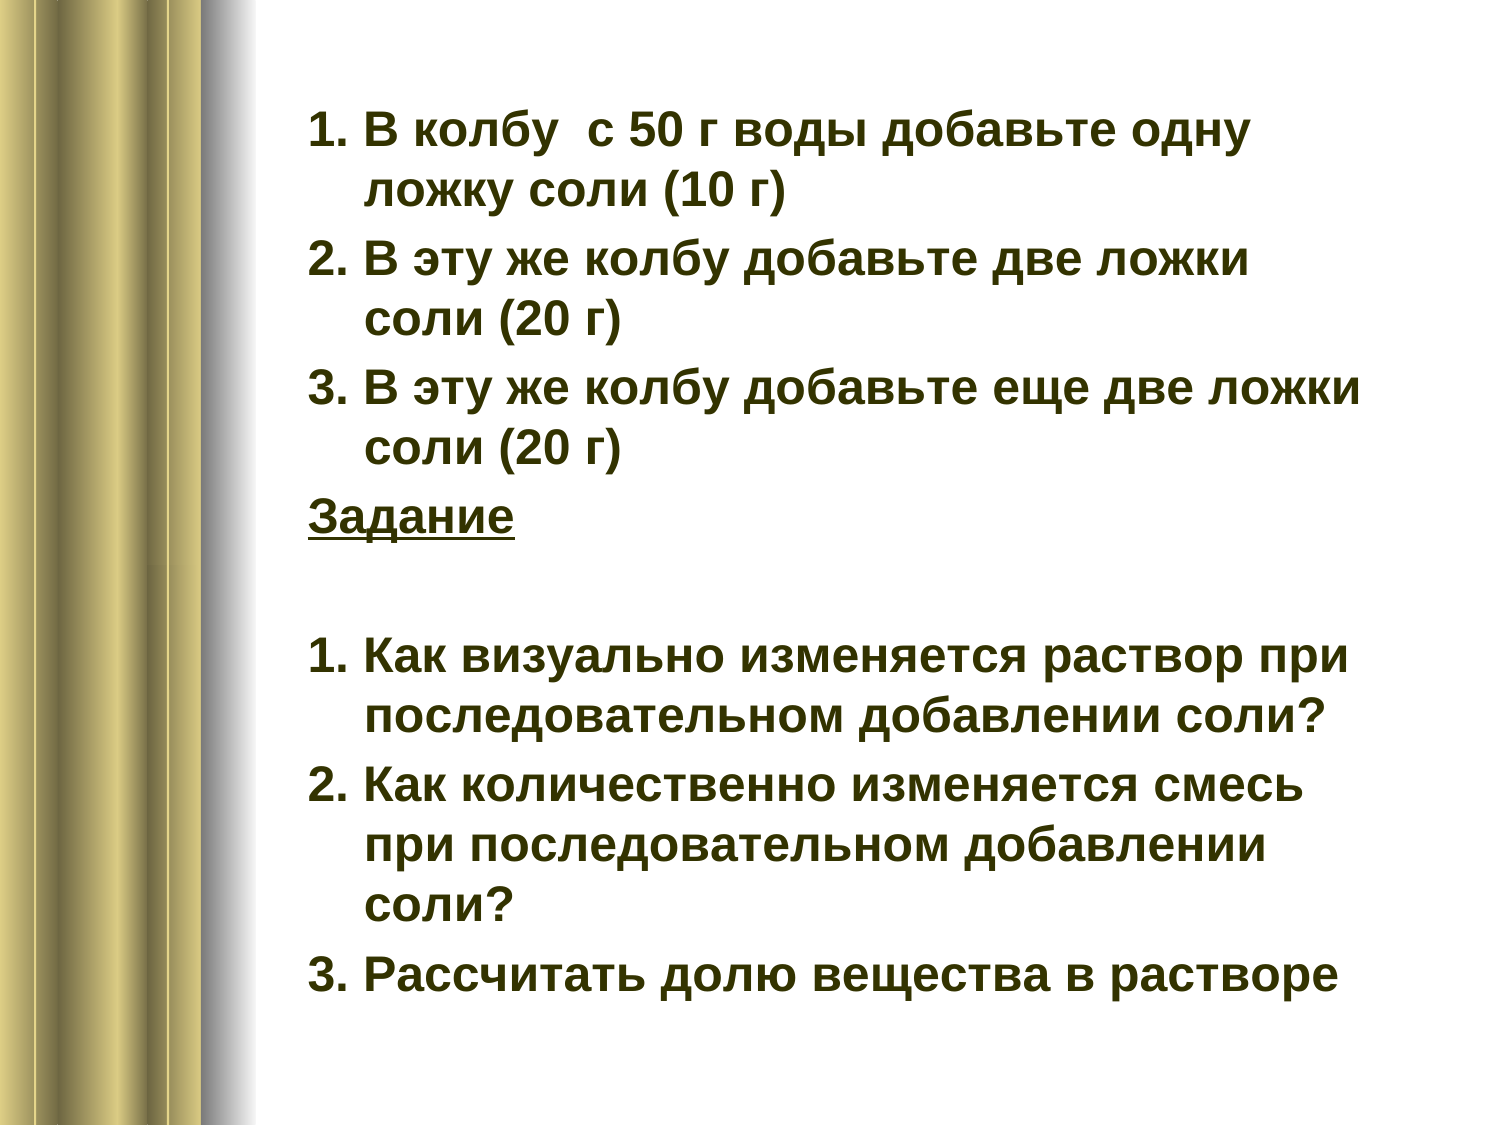

# 1. В колбу с 50 г воды добавьте одну ложку соли (10 г)
2. В эту же колбу добавьте две ложки соли (20 г)
3. В эту же колбу добавьте еще две ложки соли (20 г)
Задание
1. Как визуально изменяется раствор при последовательном добавлении соли?
2. Как количественно изменяется смесь при последовательном добавлении соли?
3. Рассчитать долю вещества в растворе